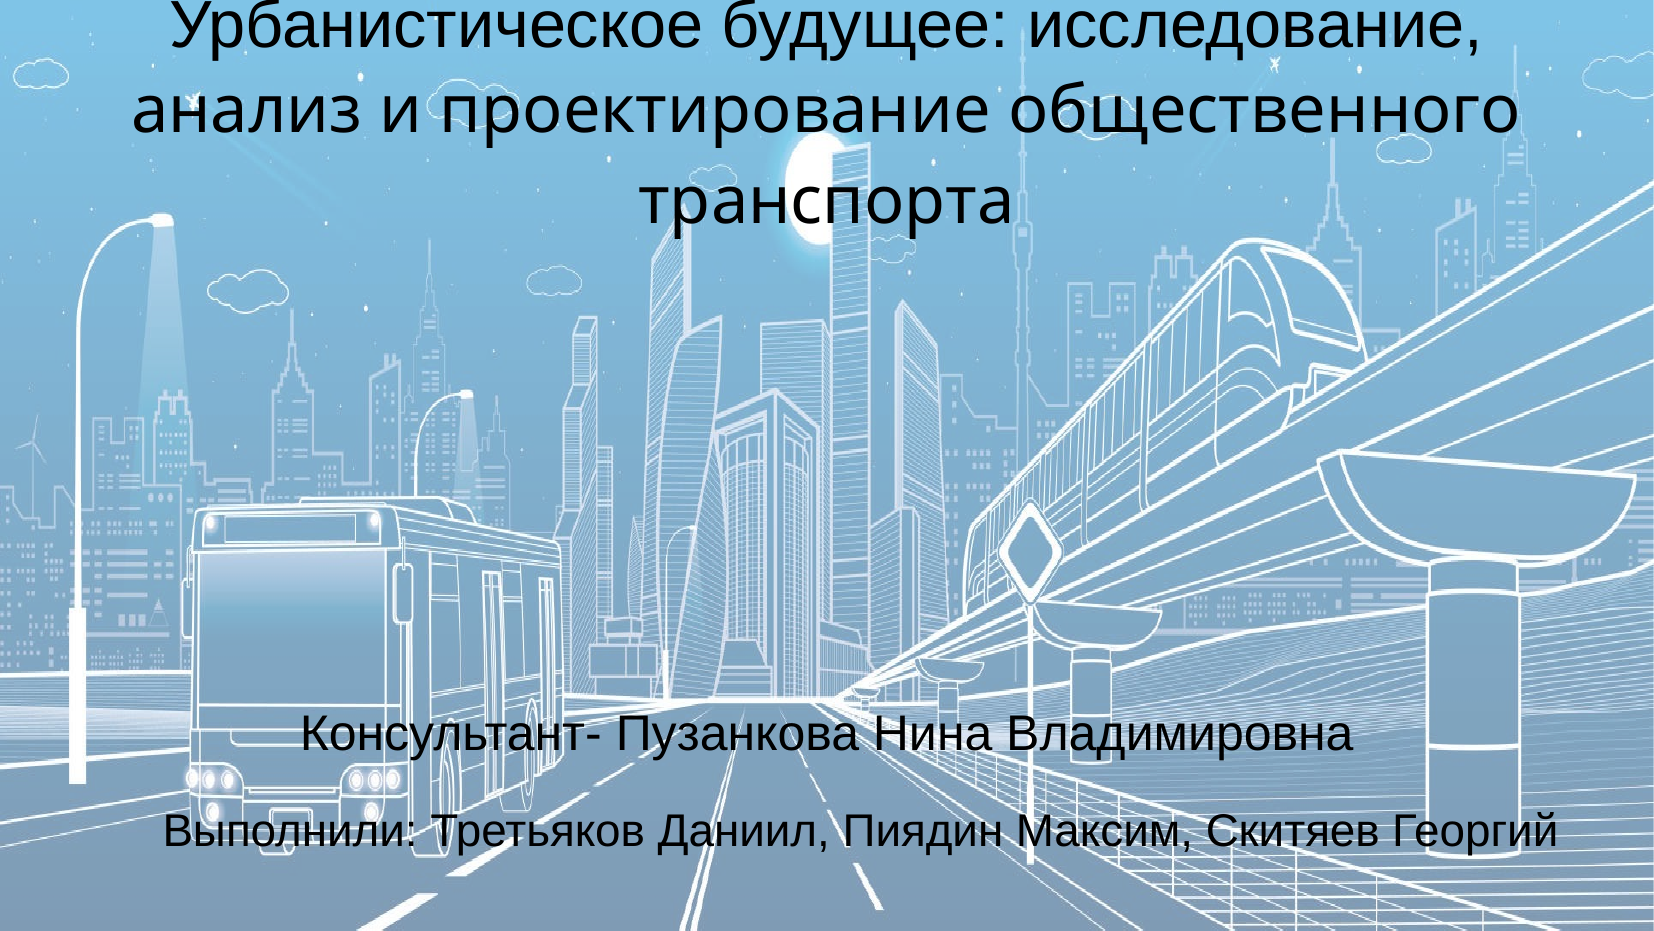

# Урбанистическое будущее: исследование, анализ и проектирование общественного транспорта
Консультант- Пузанкова Нина Владимировна
Выполнили: Третьяков Даниил, Пиядин Максим, Скитяев Георгий